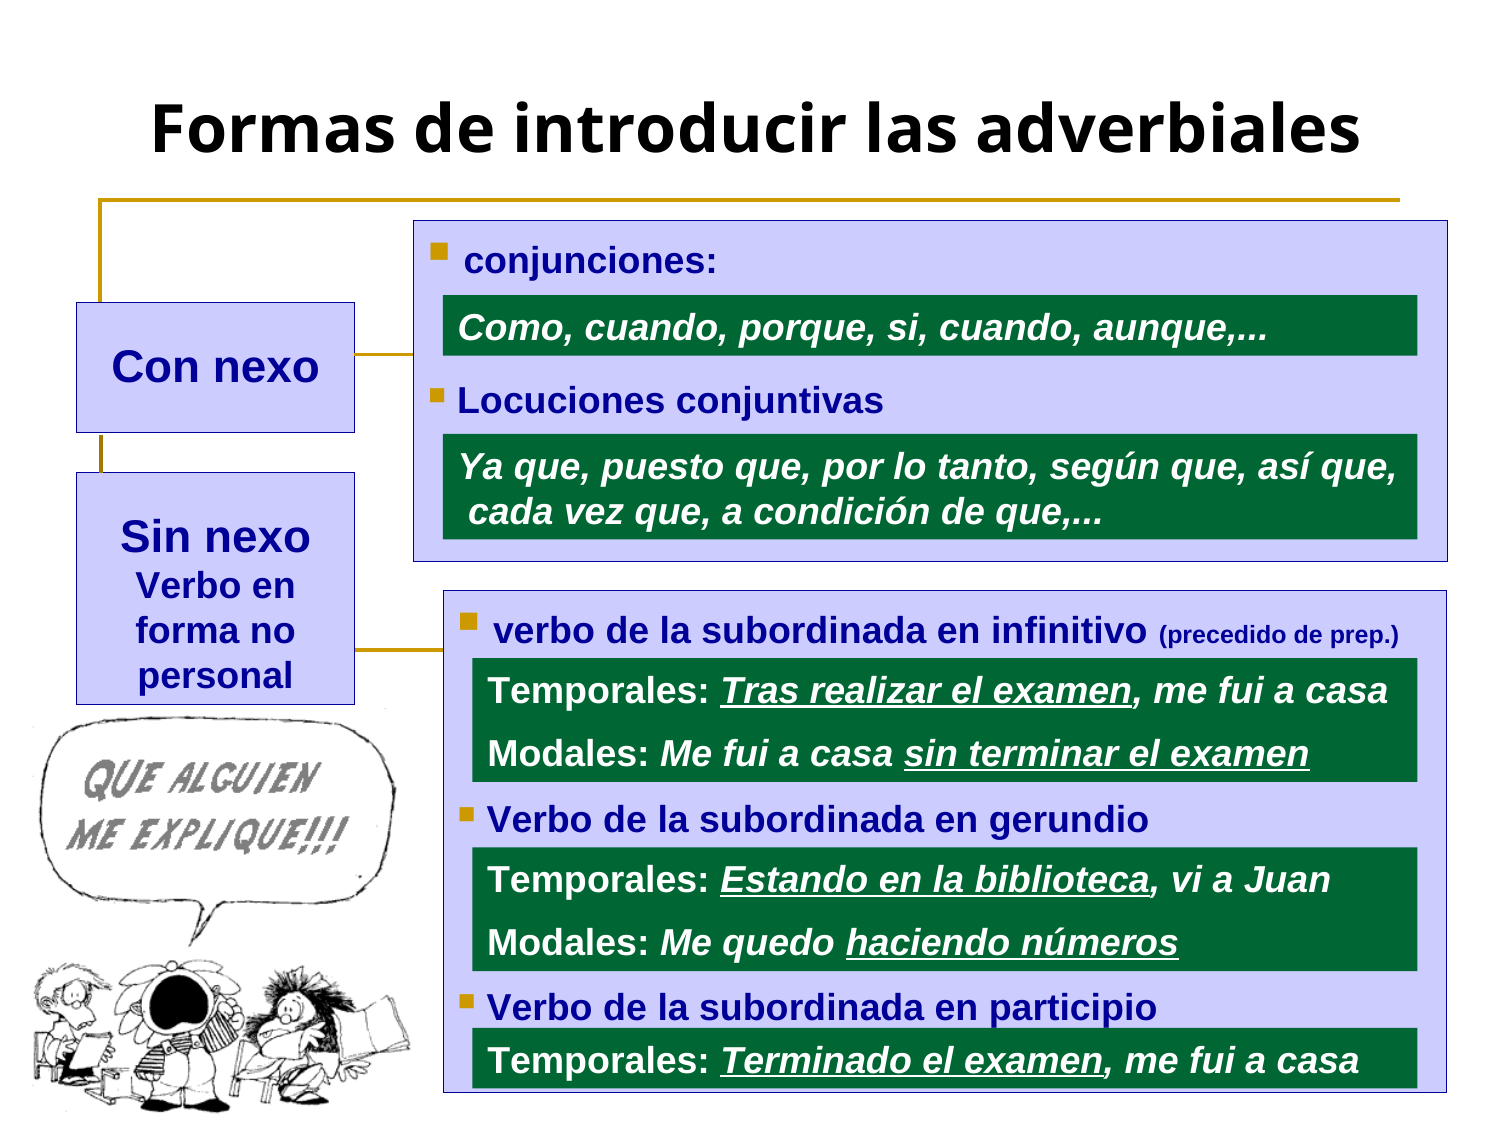

Formas de introducir las adverbiales
| conjunciones: Locuciones conjuntivas |
| --- |
Como, cuando, porque, si, cuando, aunque,...
| Con nexo |
| --- |
Ya que, puesto que, por lo tanto, según que, así que, cada vez que, a condición de que,...
| Sin nexo Verbo en forma no personal |
| --- |
| verbo de la subordinada en infinitivo (precedido de prep.) Verbo de la subordinada en gerundio Verbo de la subordinada en participio |
| --- |
Temporales: Tras realizar el examen, me fui a casa
Modales: Me fui a casa sin terminar el examen
Temporales: Estando en la biblioteca, vi a Juan
Modales: Me quedo haciendo números
Temporales: Terminado el examen, me fui a casa